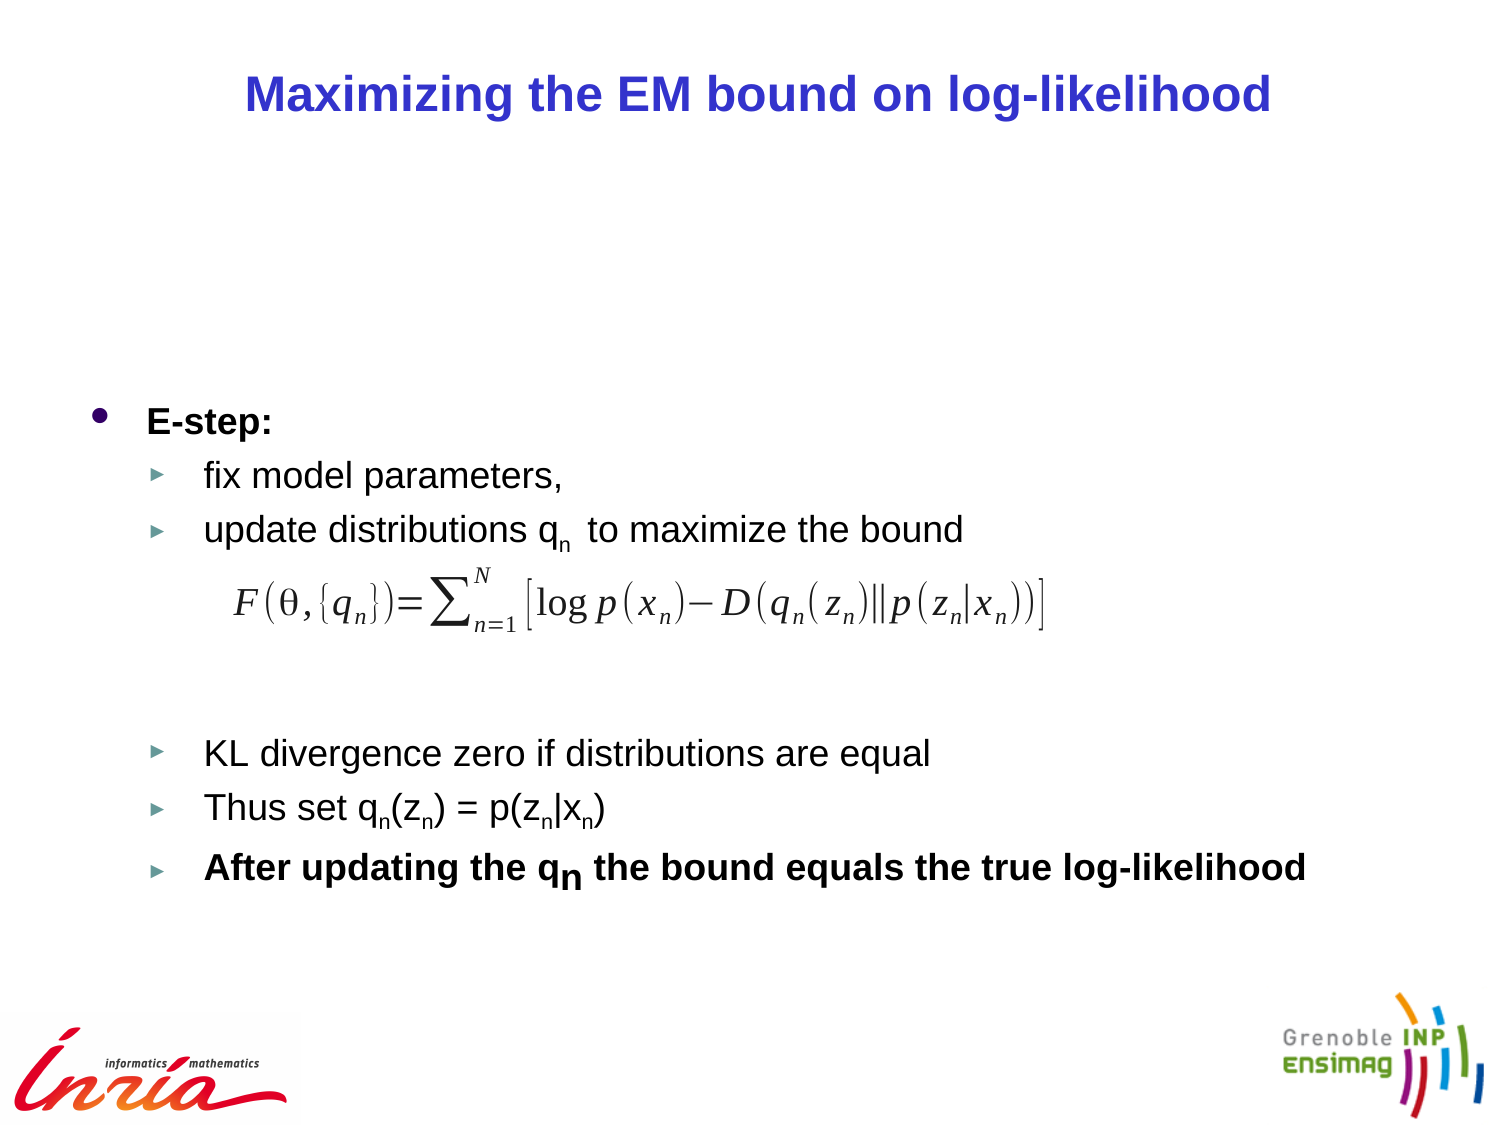

# Maximizing the EM bound on log-likelihood
E-step:
fix model parameters,
update distributions qn to maximize the bound
KL divergence zero if distributions are equal
Thus set qn(zn) = p(zn|xn)
After updating the qn the bound equals the true log-likelihood